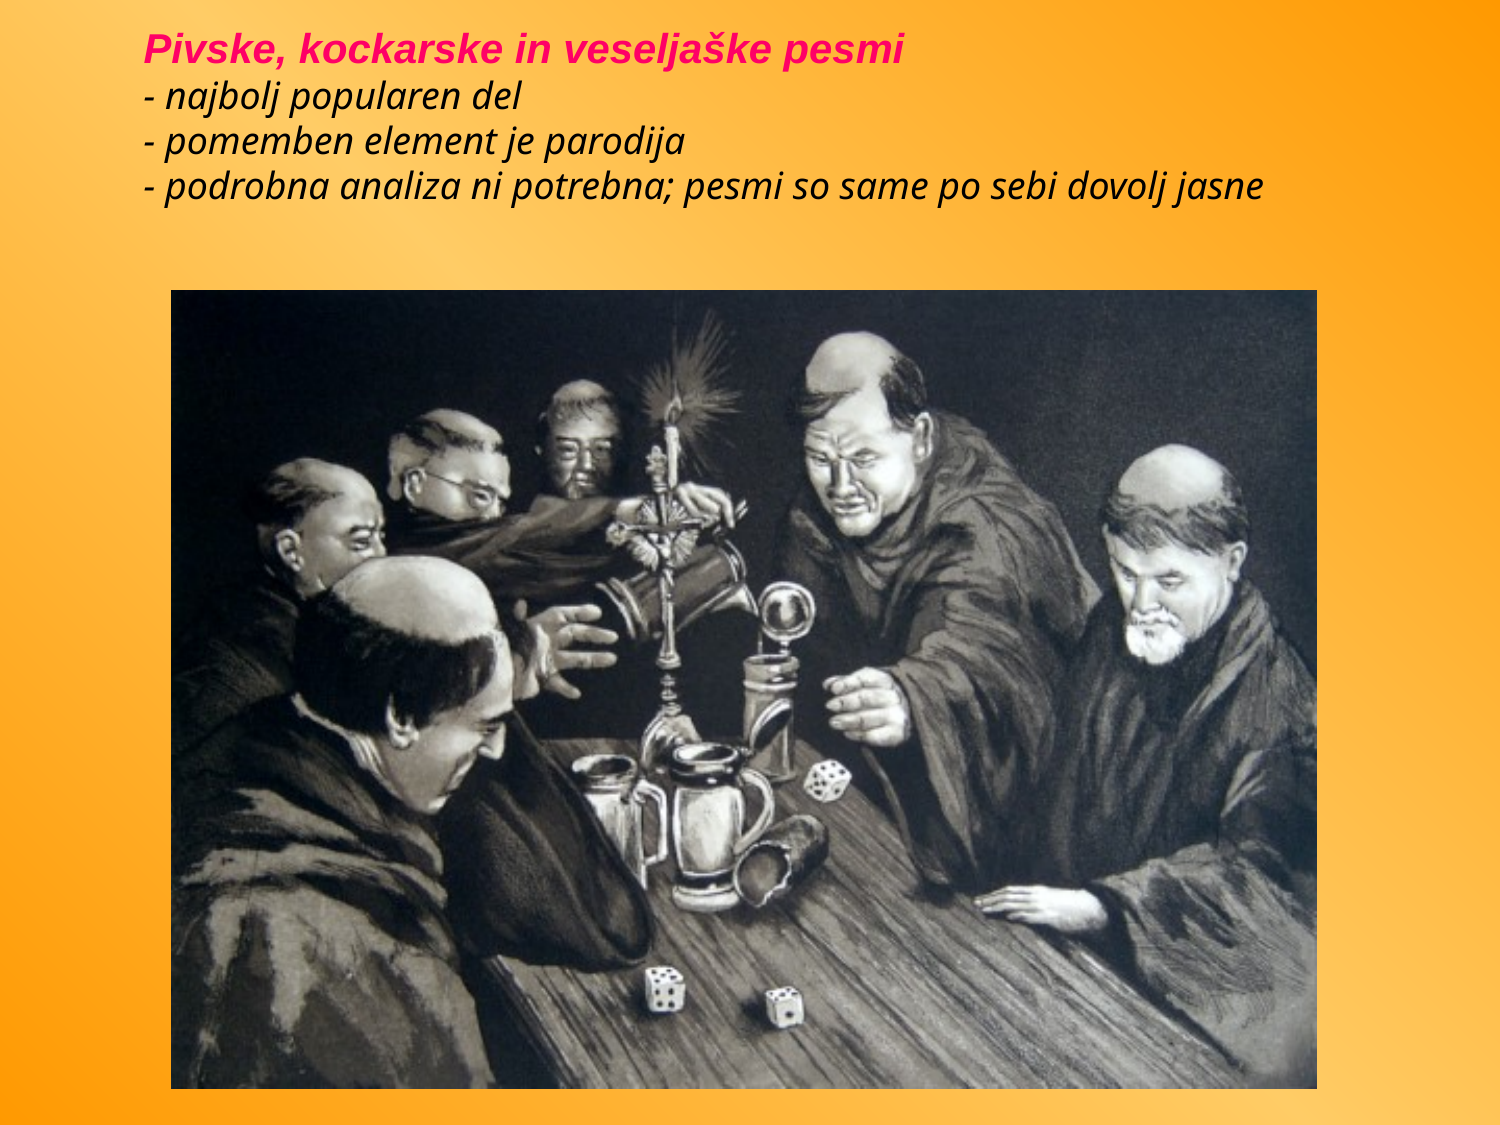

Pivske, kockarske in veseljaške pesmi
- najbolj popularen del
- pomemben element je parodija
- podrobna analiza ni potrebna; pesmi so same po sebi dovolj jasne